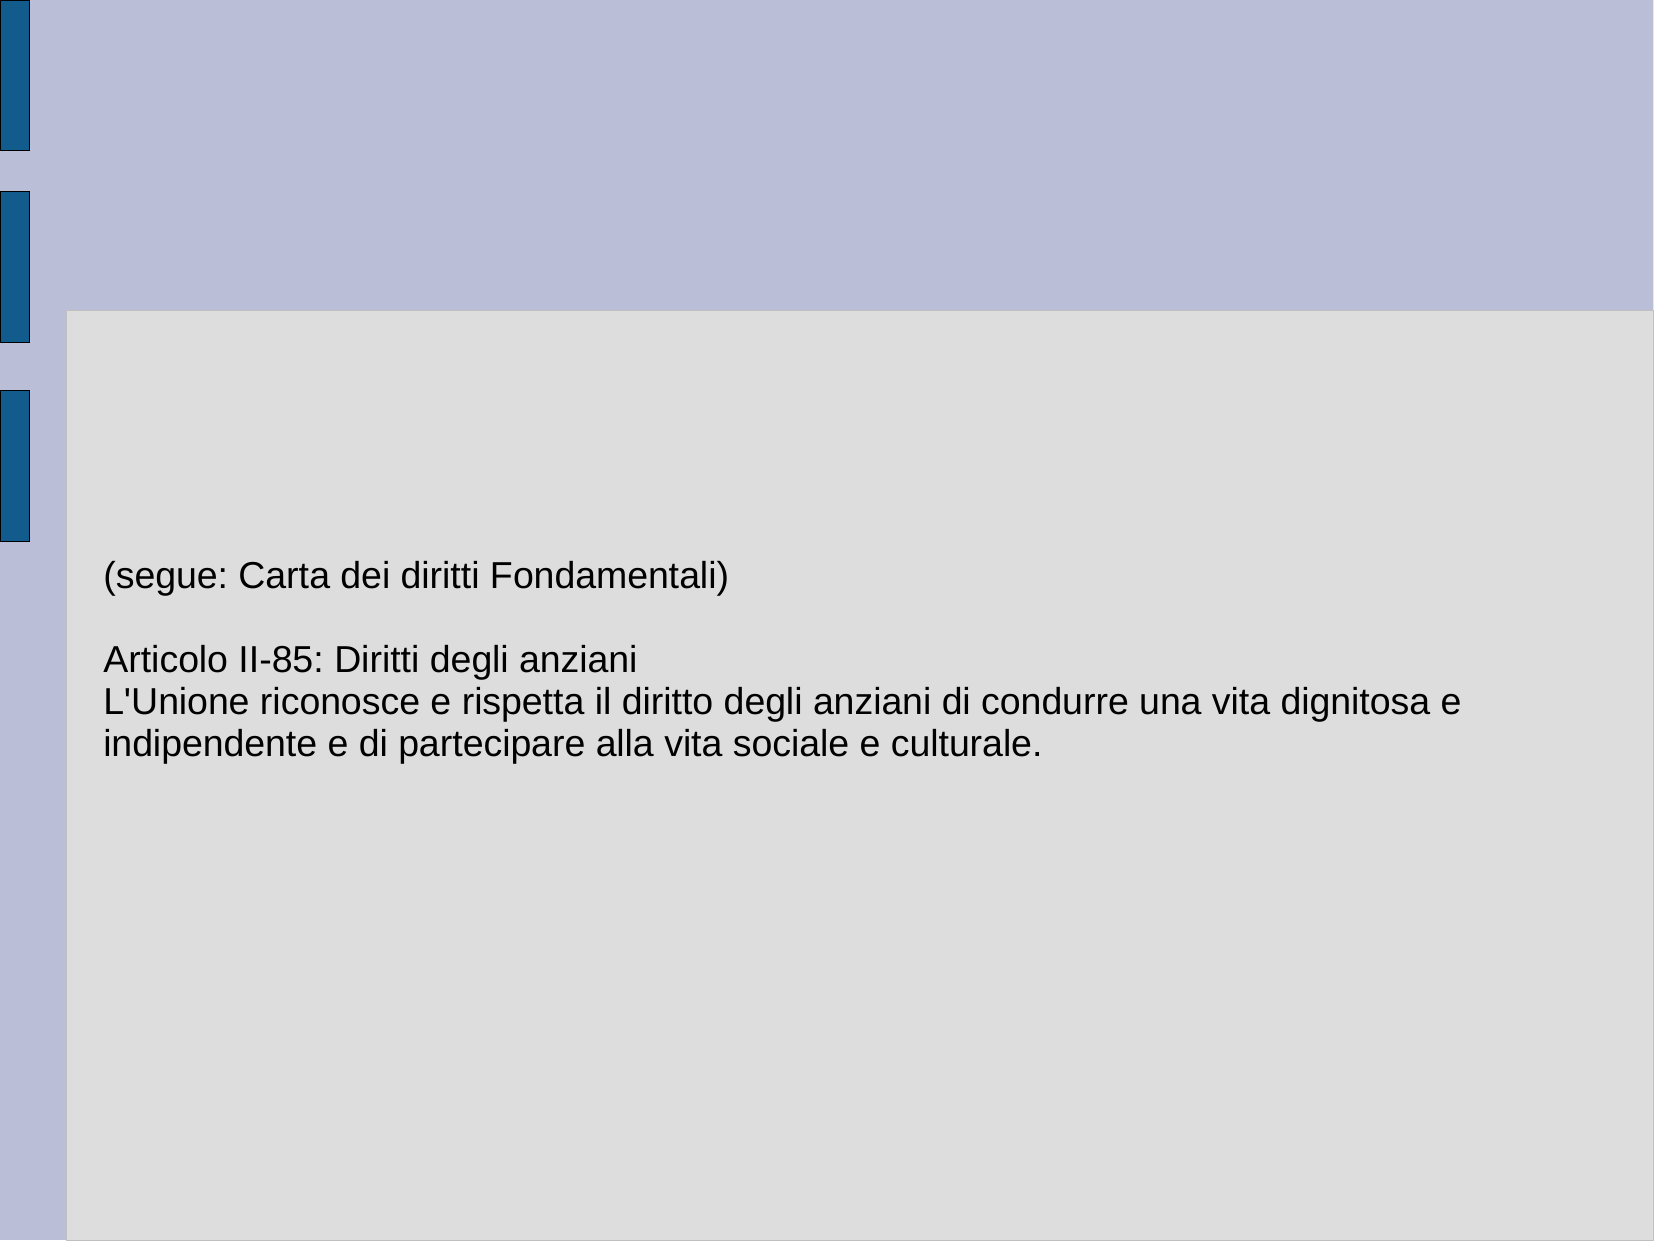

(segue: Carta dei diritti Fondamentali)
Articolo II-85: Diritti degli anziani
L'Unione riconosce e rispetta il diritto degli anziani di condurre una vita dignitosa e indipendente e di partecipare alla vita sociale e culturale.